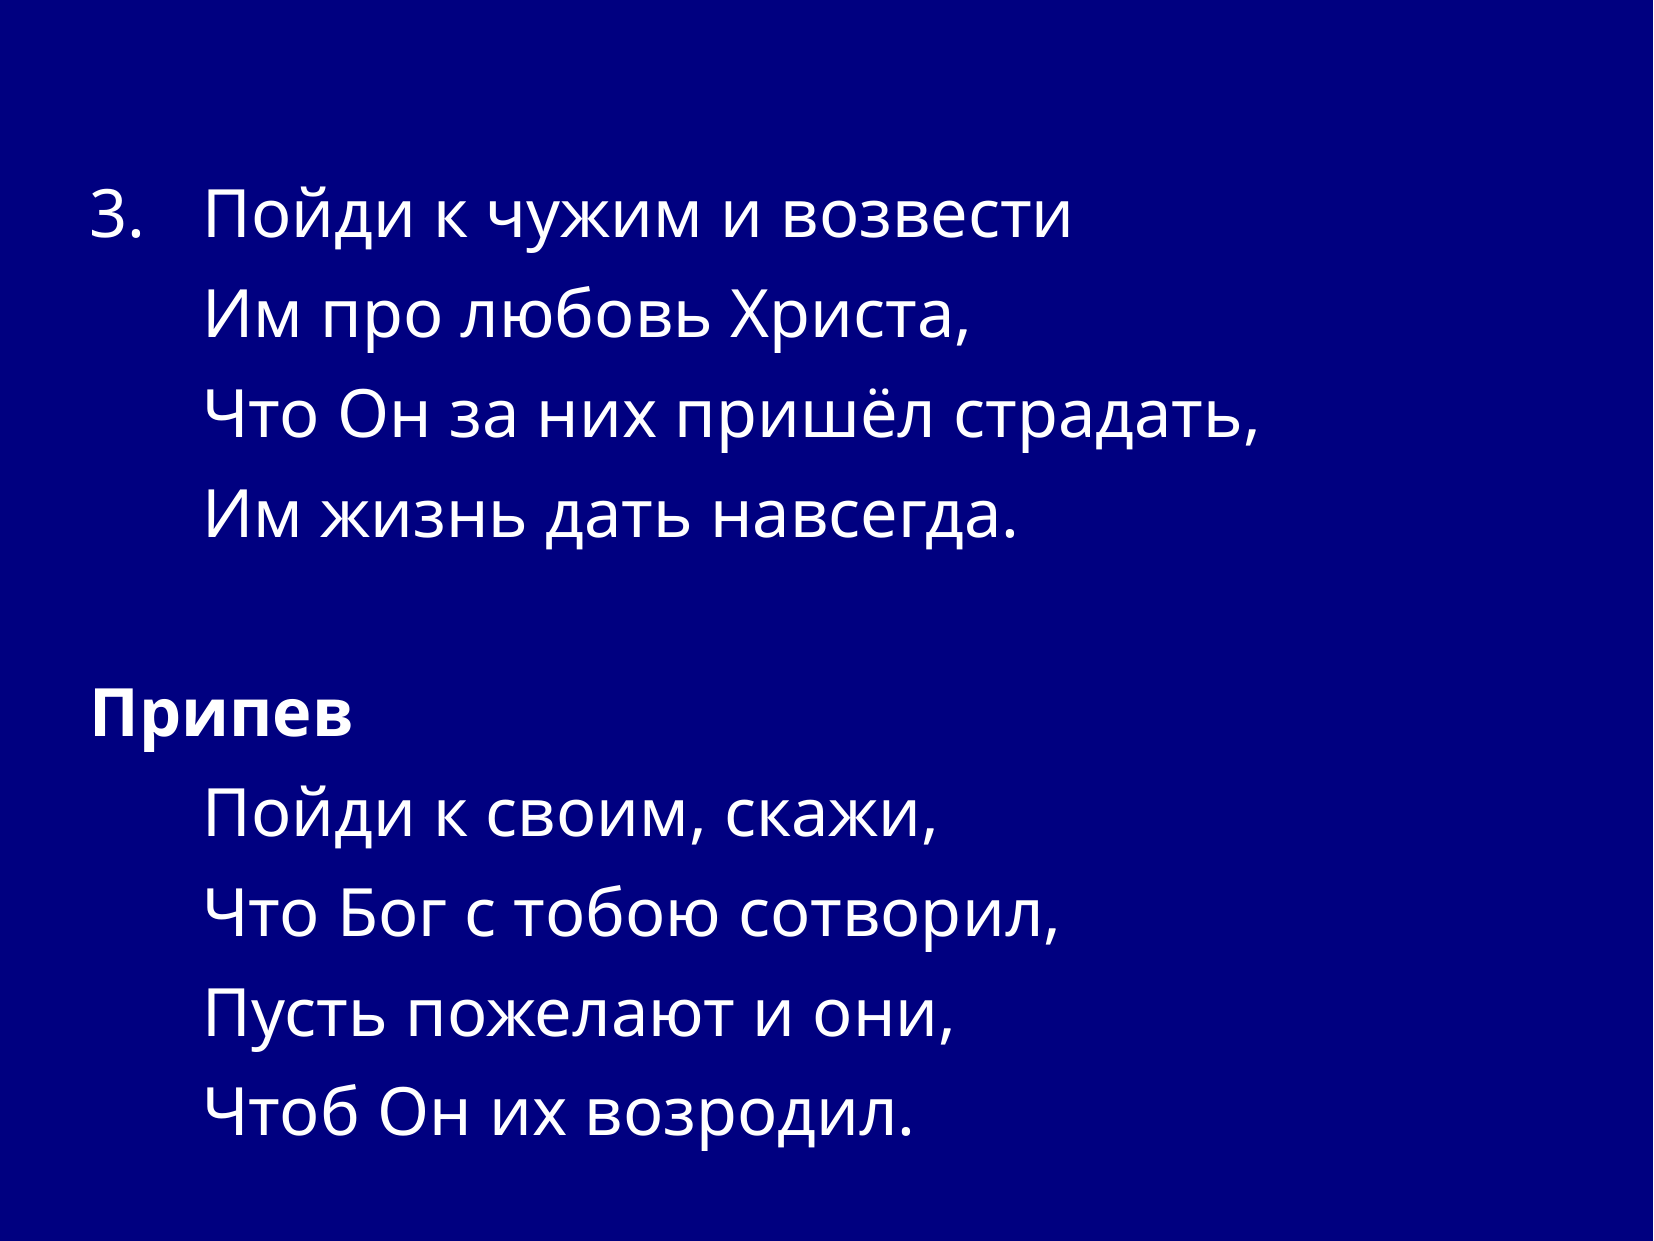

3.	Пойди к чужим и возвести
	Им про любовь Христа,
	Что Он за них пришёл страдать,
	Им жизнь дать навсегда.
Припев
	Пойди к своим, скажи,
	Что Бог с тобою сотворил,
	Пусть пожелают и они,
	Чтоб Он их возродил.